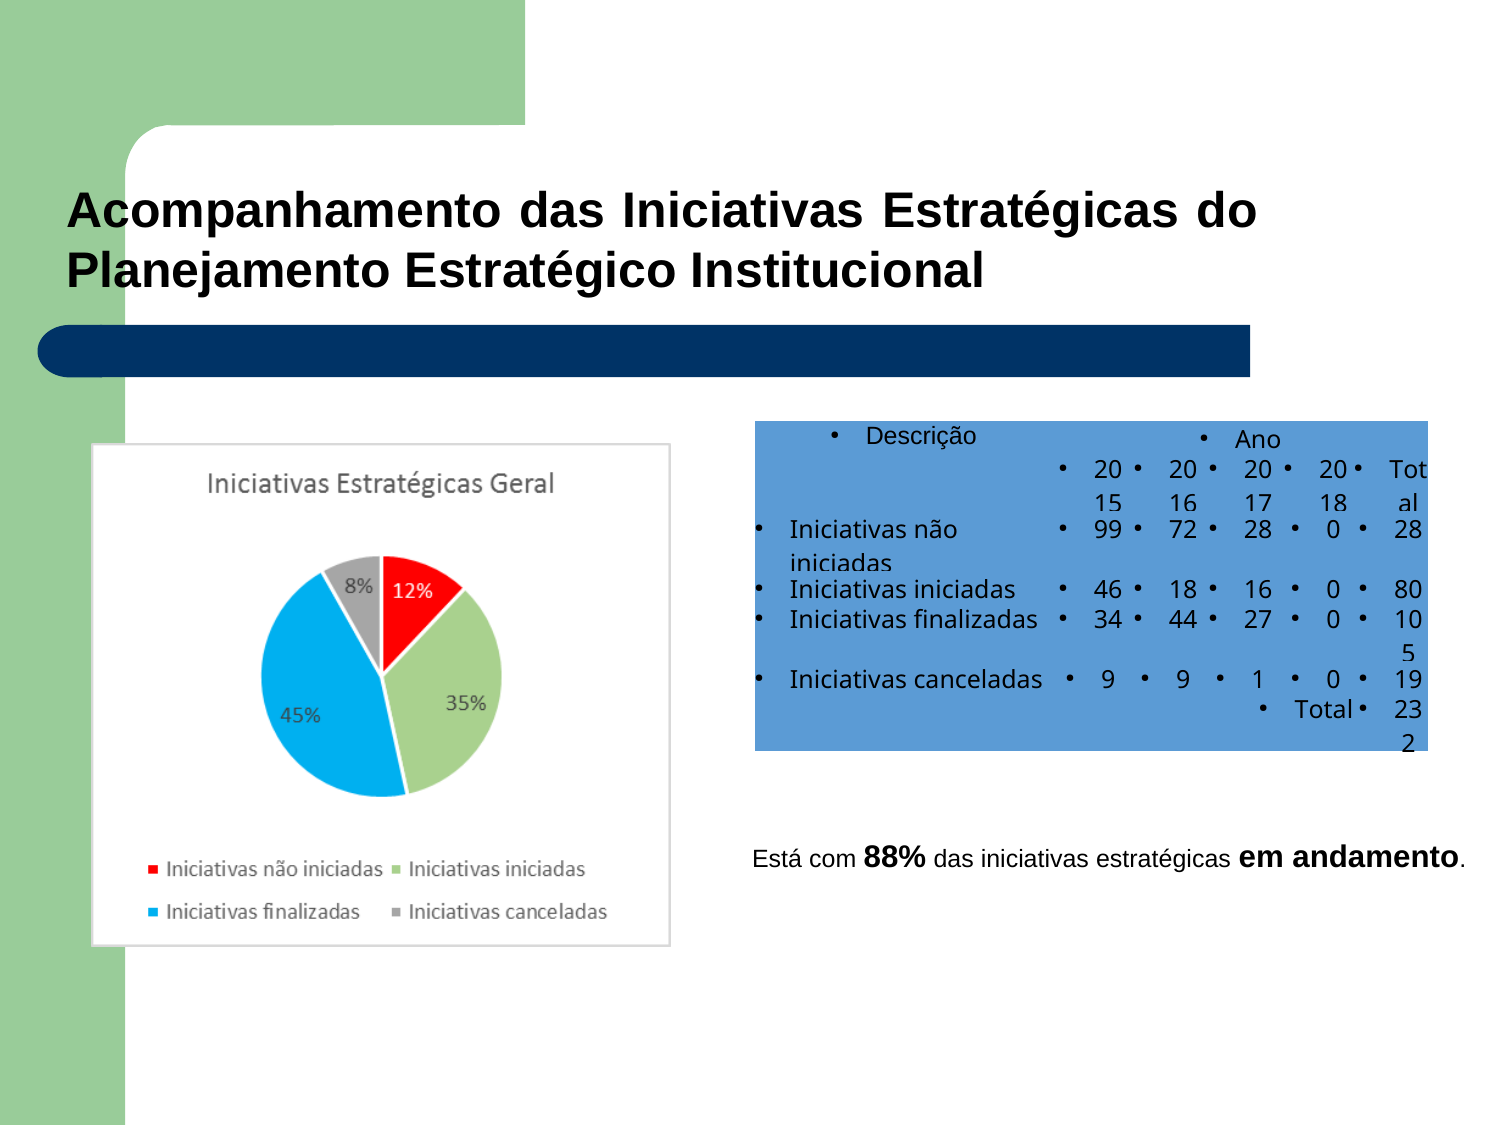

Acompanhamento das Iniciativas Estratégicas do Planejamento Estratégico Institucional
| Descrição | Ano | | | | |
| --- | --- | --- | --- | --- | --- |
| | 2015 | 2016 | 2017 | 2018 | Total |
| Iniciativas não iniciadas | 99 | 72 | 28 | 0 | 28 |
| Iniciativas iniciadas | 46 | 18 | 16 | 0 | 80 |
| Iniciativas finalizadas | 34 | 44 | 27 | 0 | 105 |
| Iniciativas canceladas | 9 | 9 | 1 | 0 | 19 |
| Total | | | | | 232 |
Está com 88% das iniciativas estratégicas em andamento.